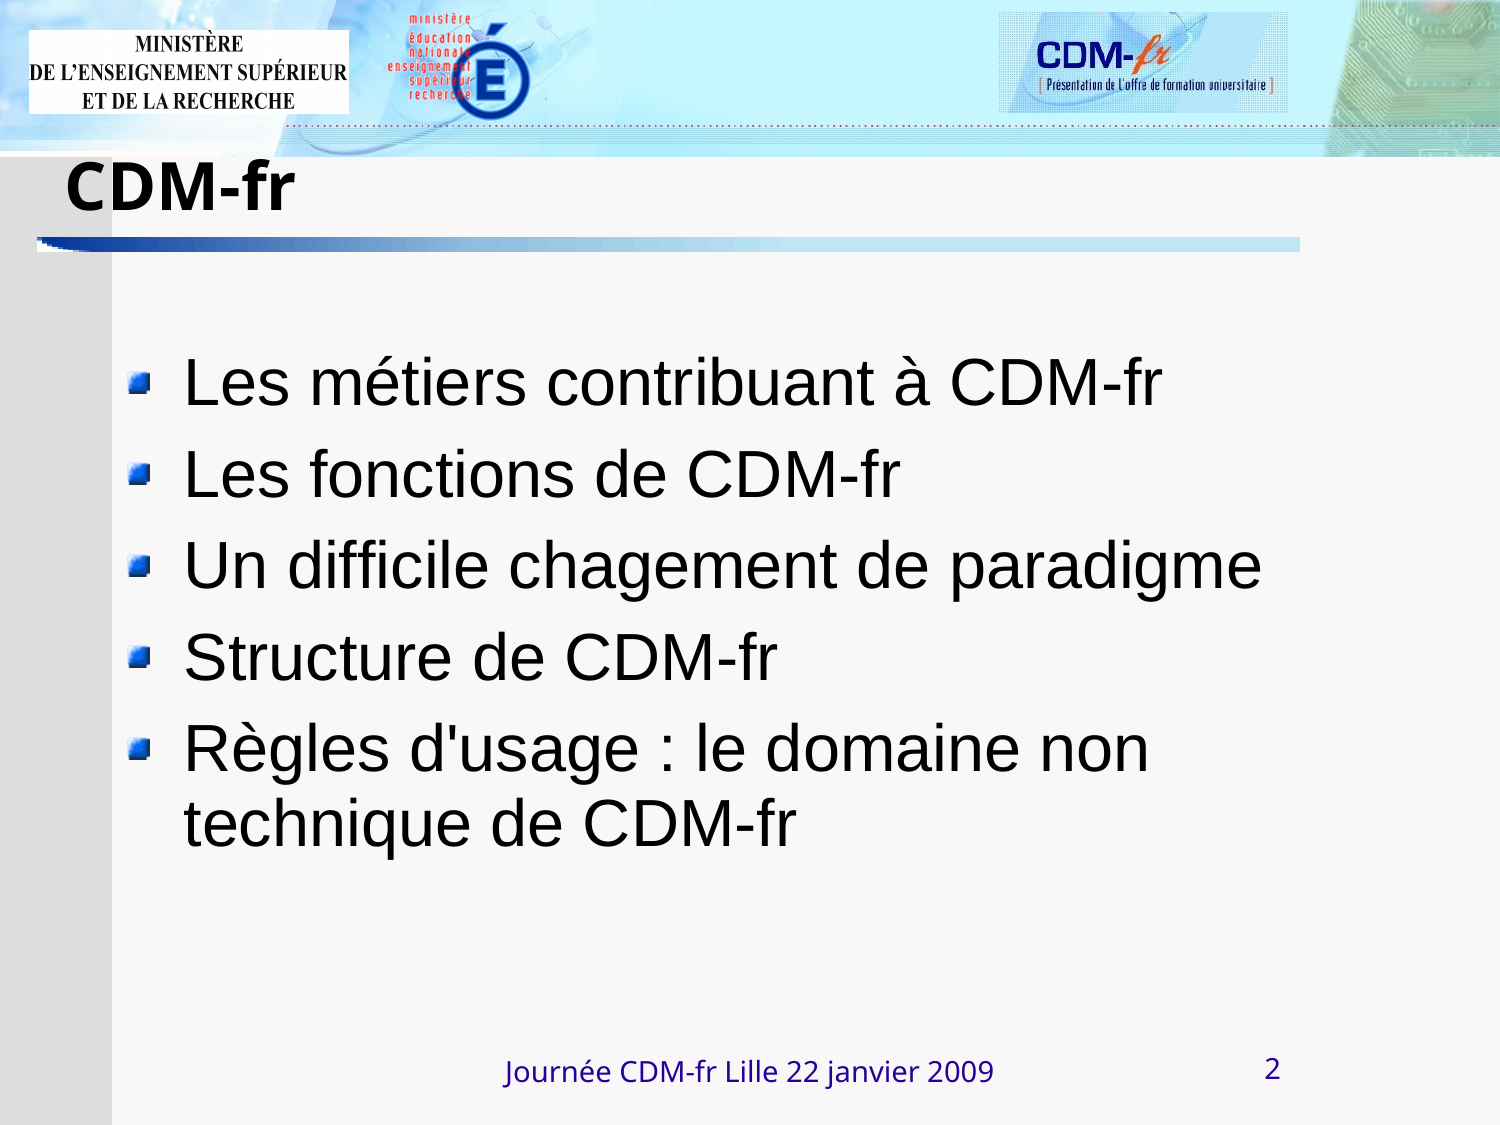

# CDM-fr
Les métiers contribuant à CDM-fr
Les fonctions de CDM-fr
Un difficile chagement de paradigme
Structure de CDM-fr
Règles d'usage : le domaine non technique de CDM-fr
Journée C2i-1, Paris 16 déc 2004
2